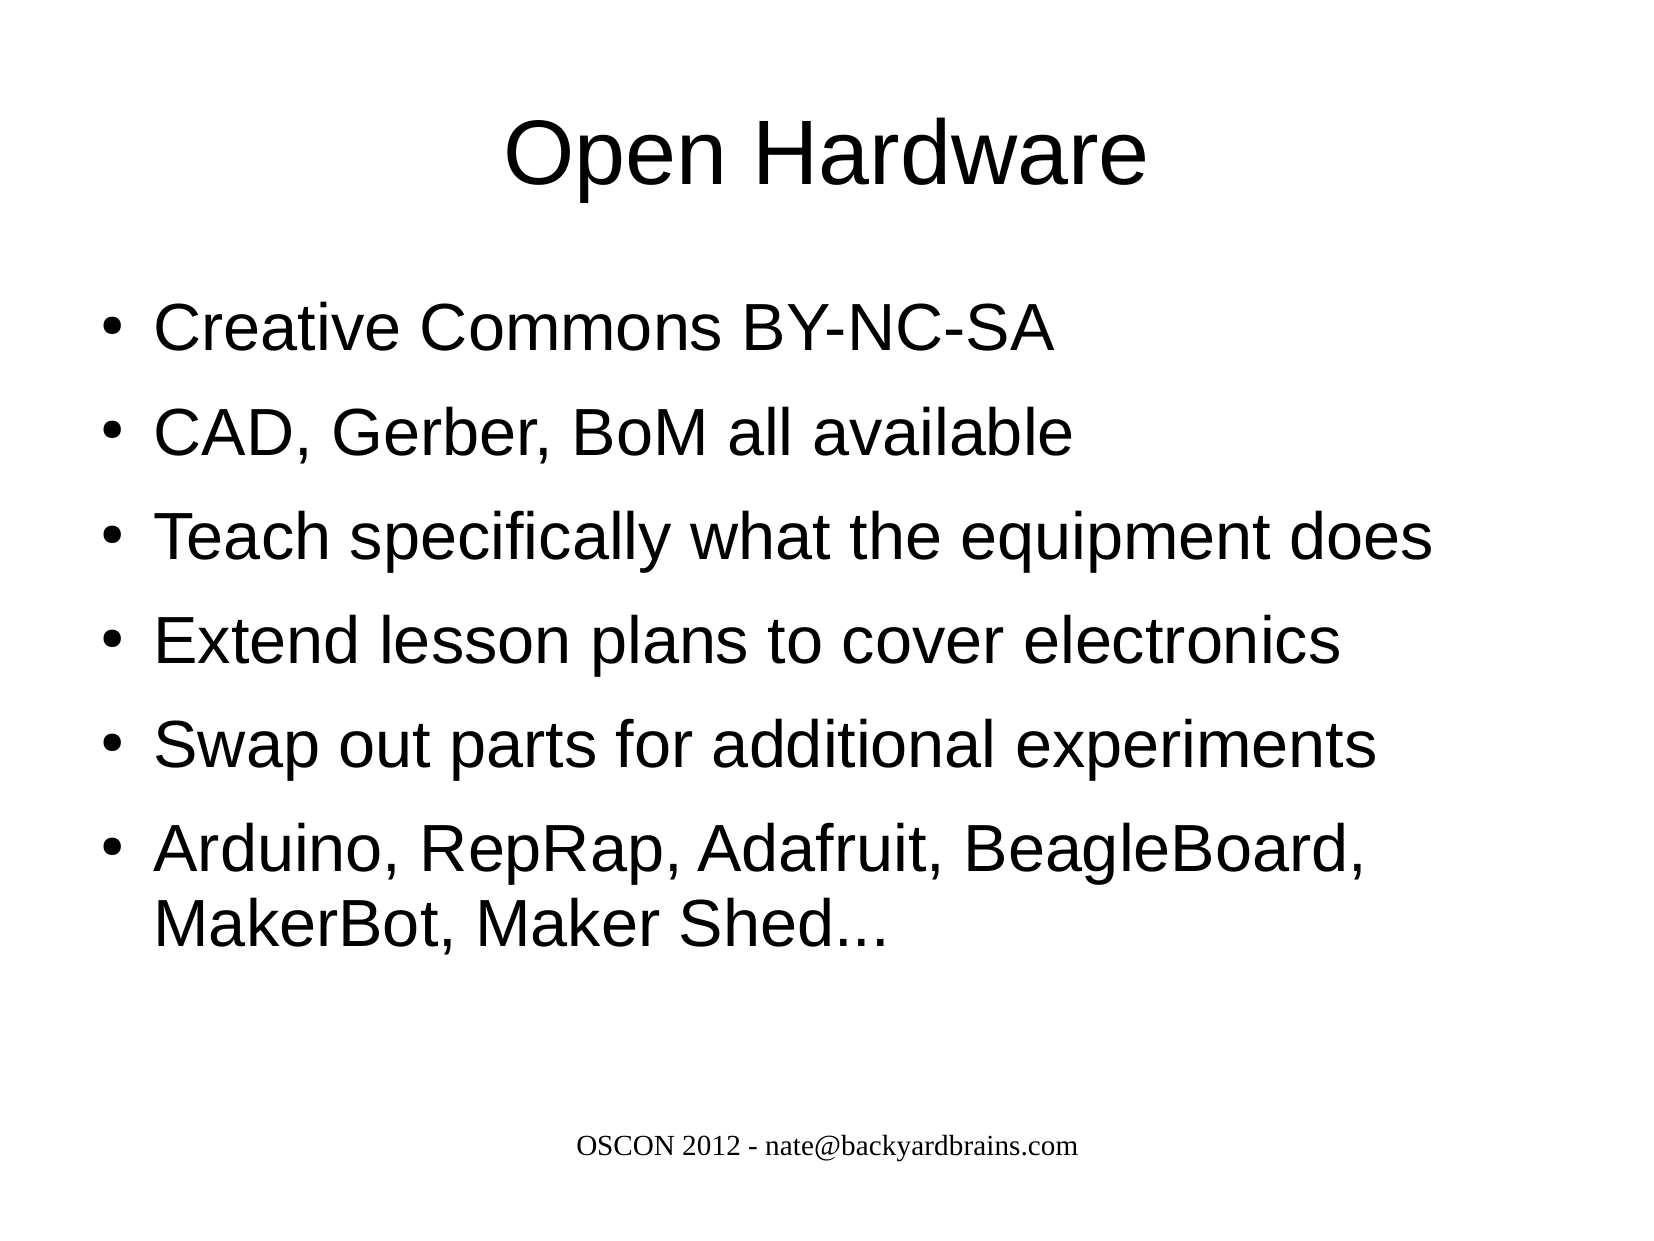

# Open Hardware
Creative Commons BY-NC-SA
CAD, Gerber, BoM all available
Teach specifically what the equipment does
Extend lesson plans to cover electronics
Swap out parts for additional experiments
Arduino, RepRap, Adafruit, BeagleBoard, MakerBot, Maker Shed...
OSCON 2012 - nate@backyardbrains.com